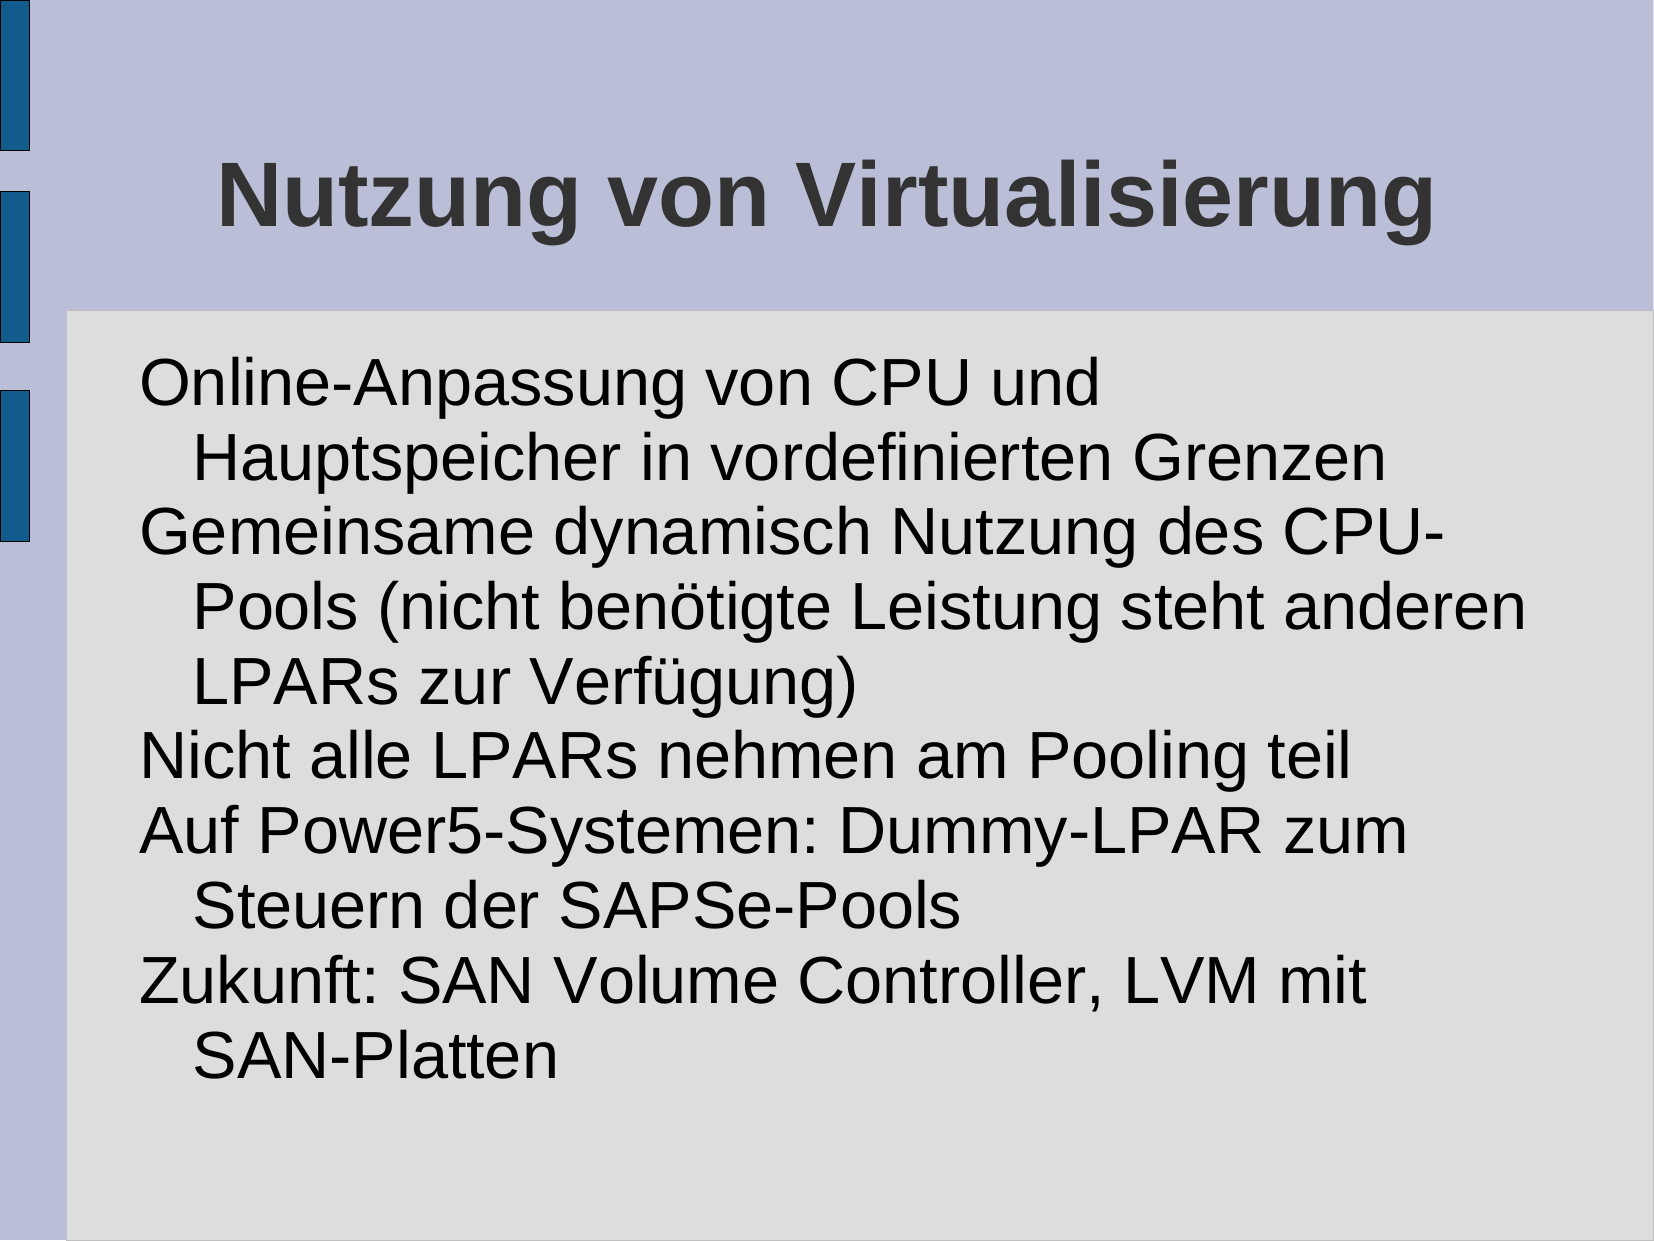

# Nutzung von Virtualisierung
Online-Anpassung von CPU und Hauptspeicher in vordefinierten Grenzen
Gemeinsame dynamisch Nutzung des CPU-Pools (nicht benötigte Leistung steht anderen LPARs zur Verfügung)
Nicht alle LPARs nehmen am Pooling teil
Auf Power5-Systemen: Dummy-LPAR zum Steuern der SAPSe-Pools
Zukunft: SAN Volume Controller, LVM mit SAN-Platten